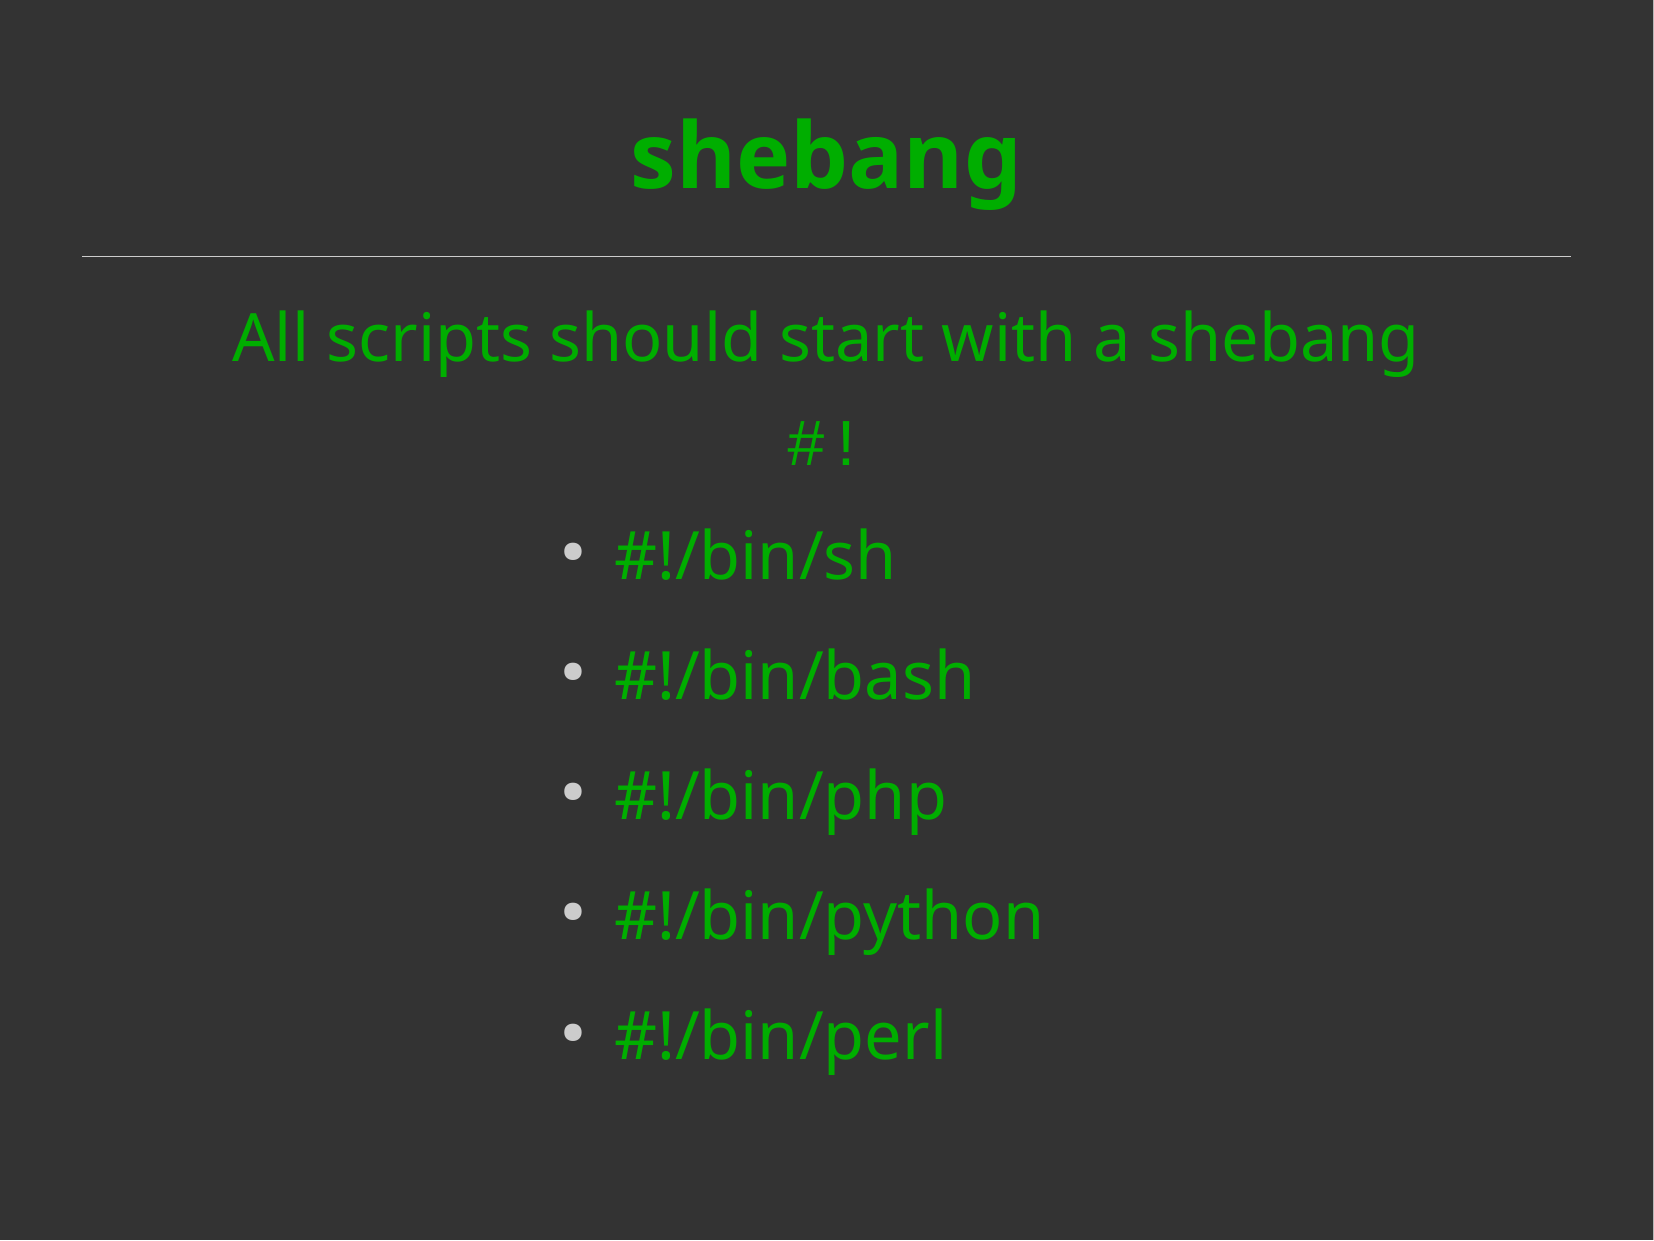

# shebang
All scripts should start with a shebang
#!
#!/bin/sh
#!/bin/bash
#!/bin/php
#!/bin/python
#!/bin/perl